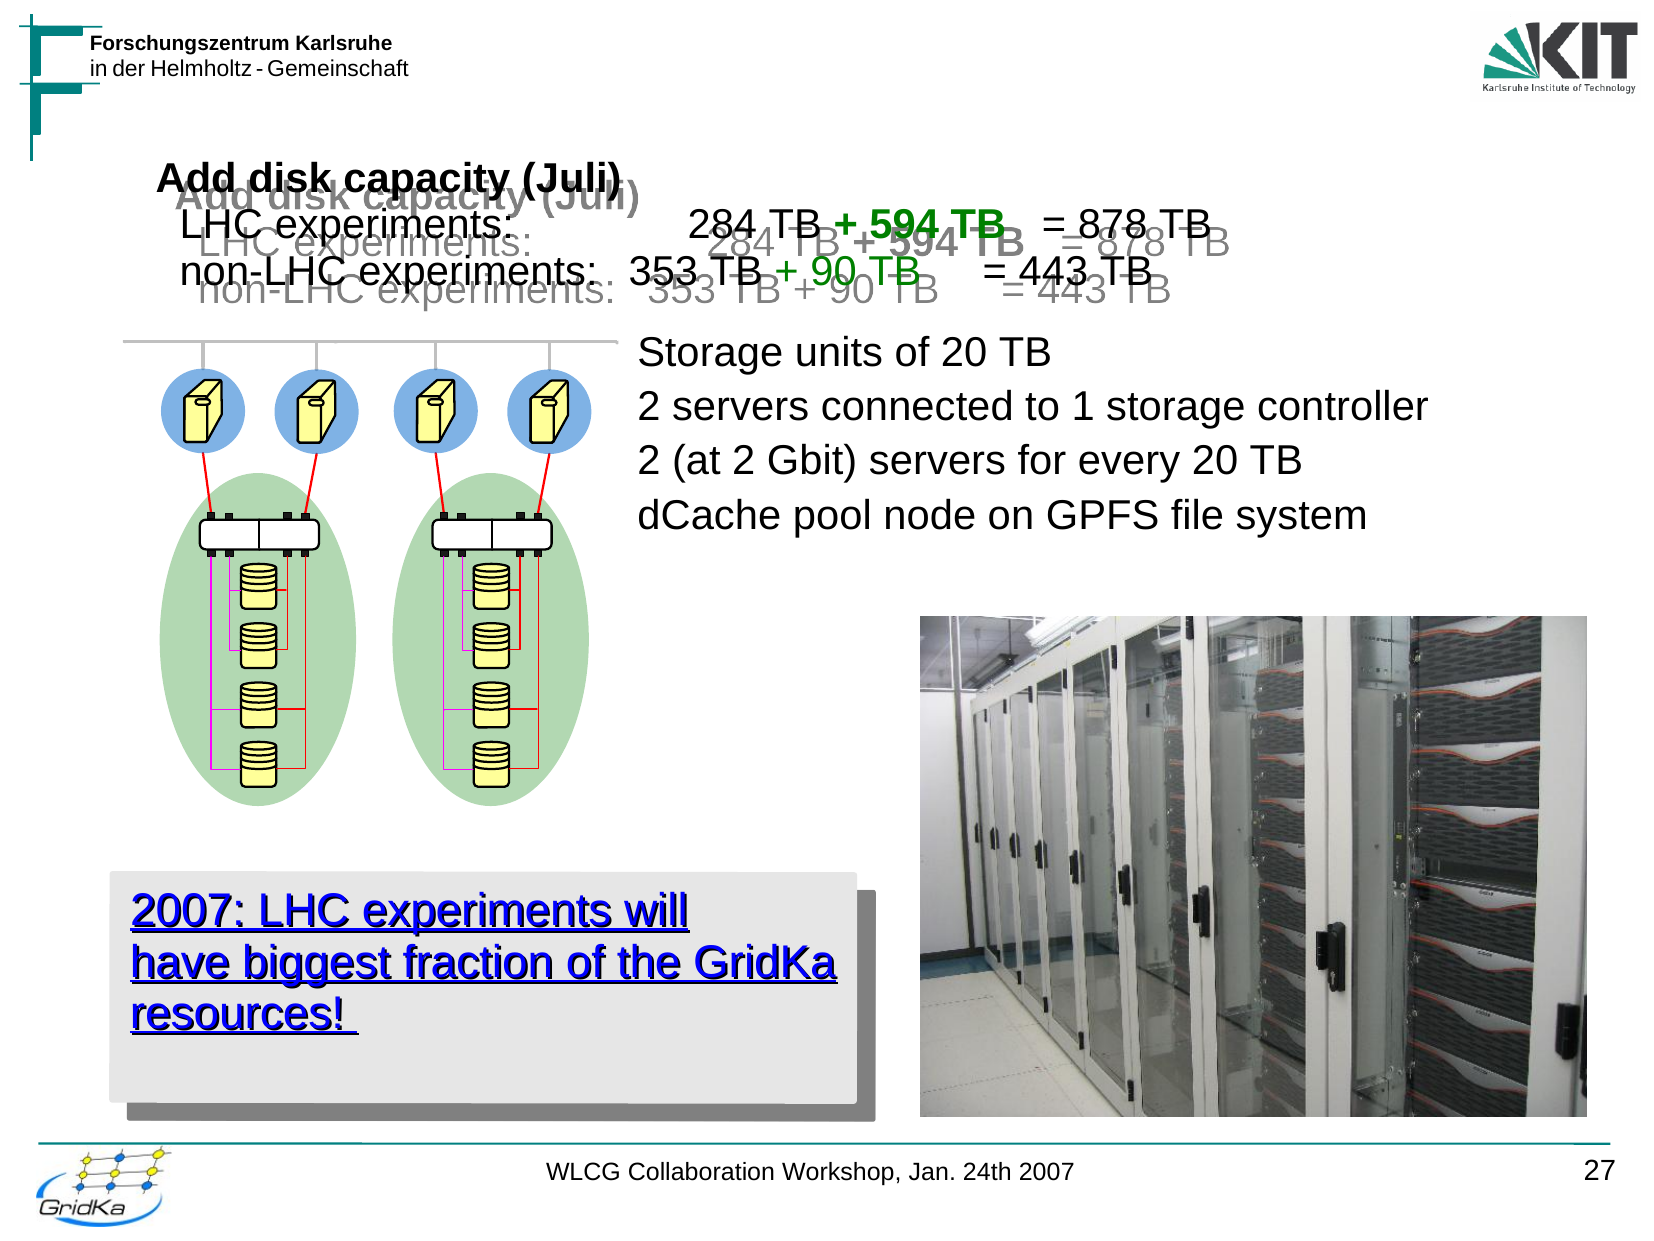

Add disk capacity (Juli)
LHC experiments:			284 TB + 594 TB	= 878 TB
non-LHC experiments:	353 TB + 90 TB		= 443 TB
# Storage units of 20 TB
2 servers connected to 1 storage controller
2 (at 2 Gbit) servers for every 20 TB
dCache pool node on GPFS file system
2007: LHC experiments will
have biggest fraction of the GridKa
resources!